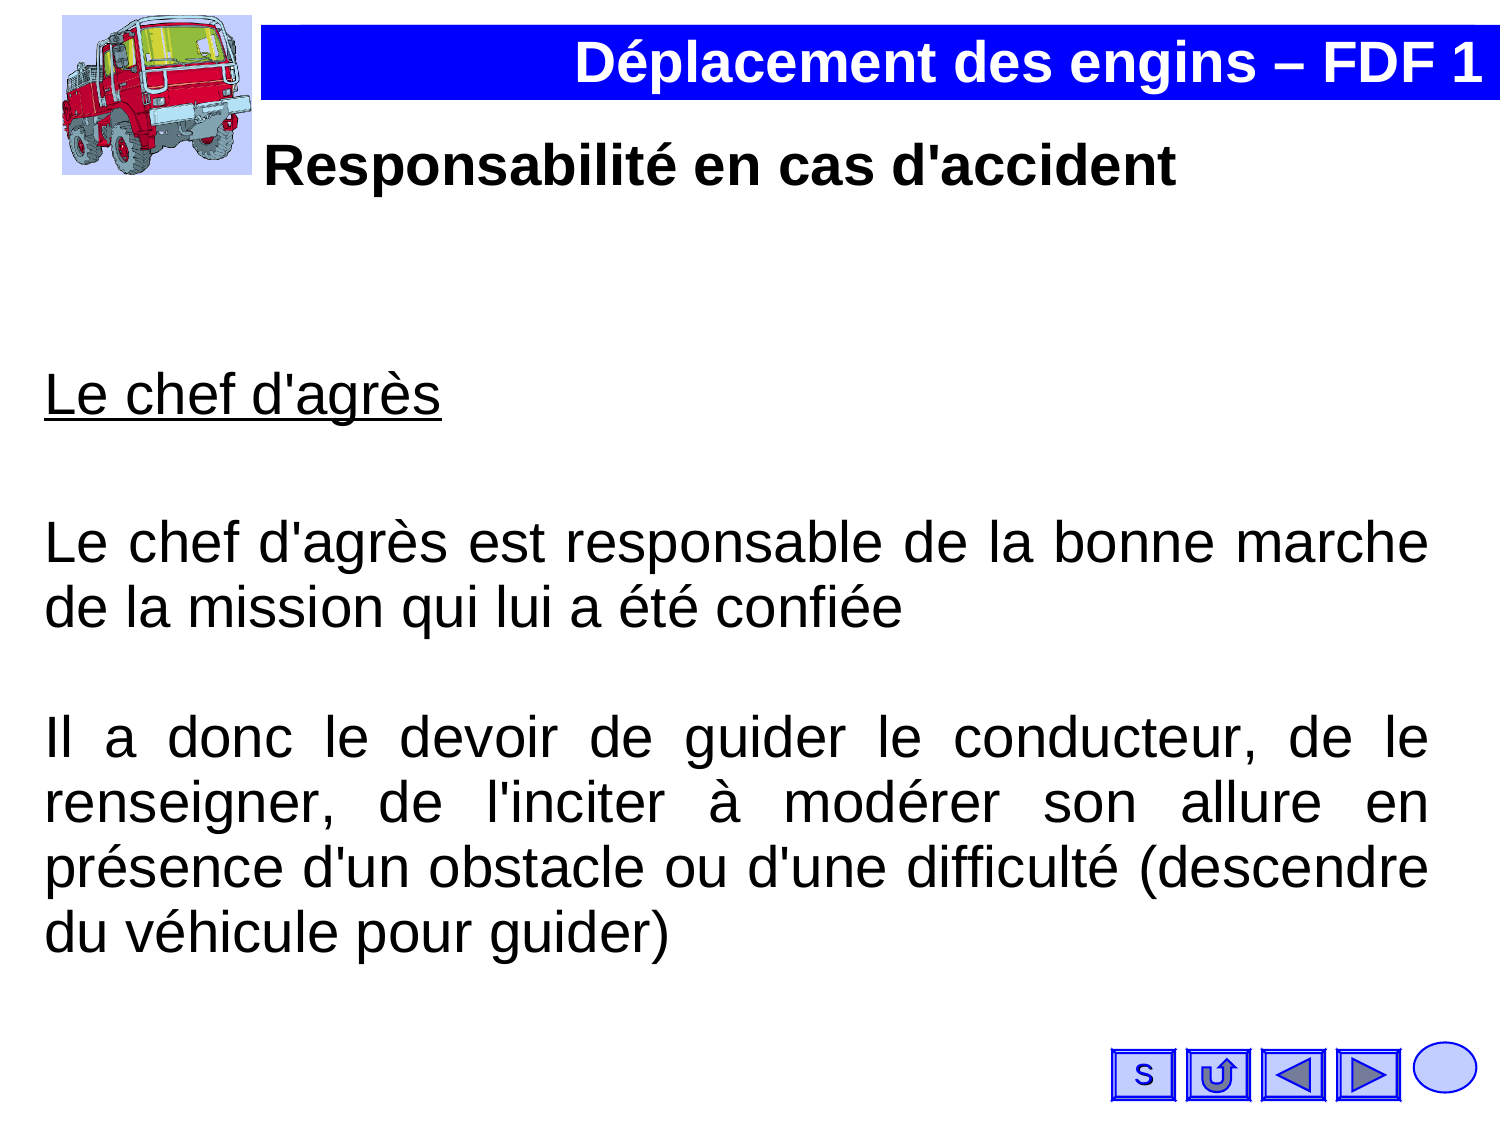

Déplacement des engins – FDF 1
Responsabilité en cas d'accident
Le chef d'agrès
Le chef d'agrès est responsable de la bonne marche de la mission qui lui a été confiée
Il a donc le devoir de guider le conducteur, de le renseigner, de l'inciter à modérer son allure en présence d'un obstacle ou d'une difficulté (descendre du véhicule pour guider)